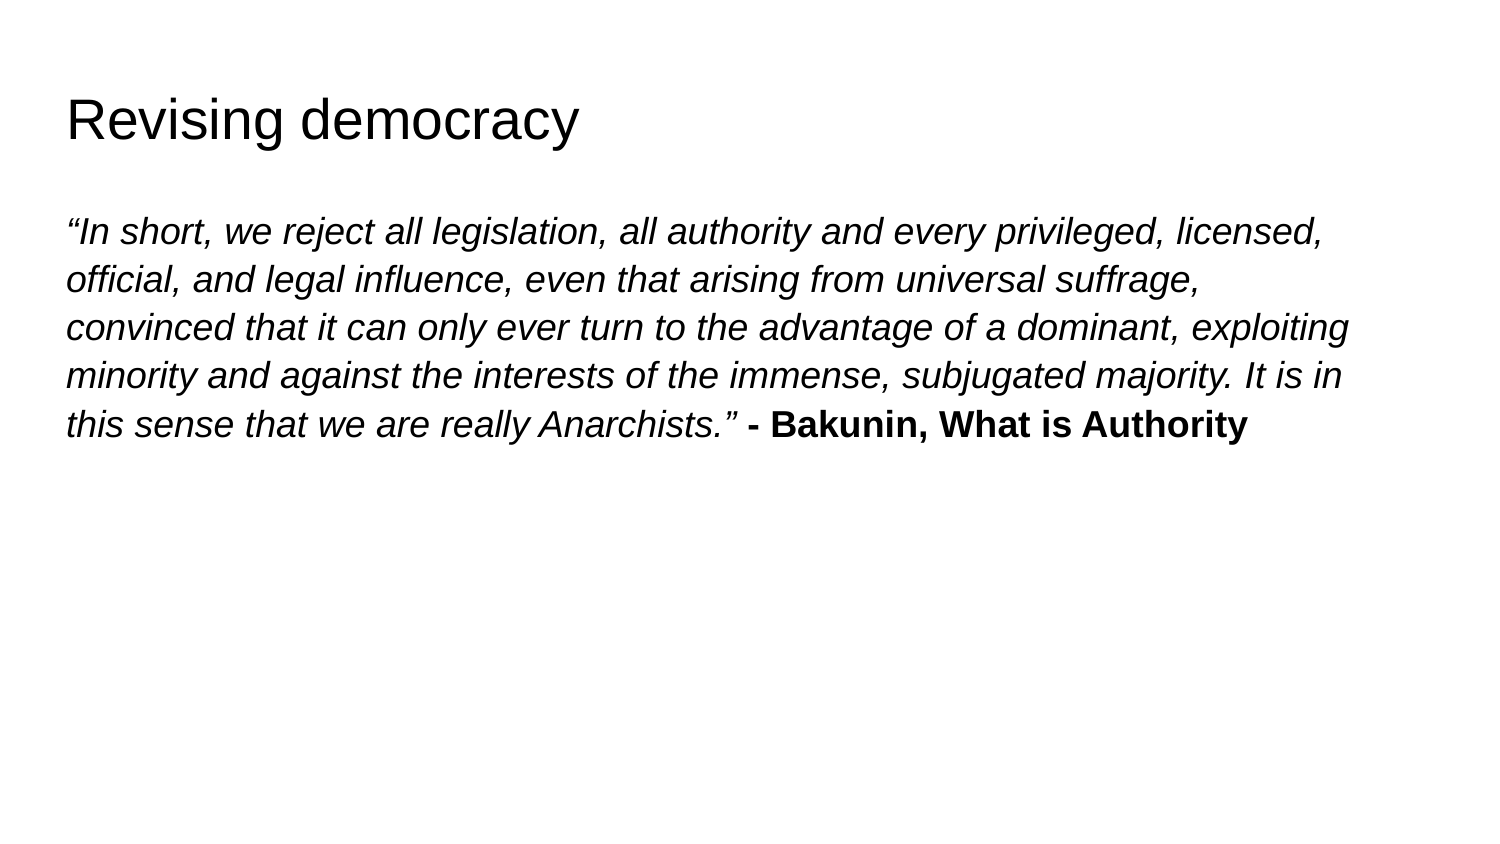

# Revising democracy
“In short, we reject all legislation, all authority and every privileged, licensed, official, and legal influence, even that arising from universal suffrage, convinced that it can only ever turn to the advantage of a dominant, exploiting minority and against the interests of the immense, subjugated majority. It is in this sense that we are really Anarchists.” - Bakunin, What is Authority